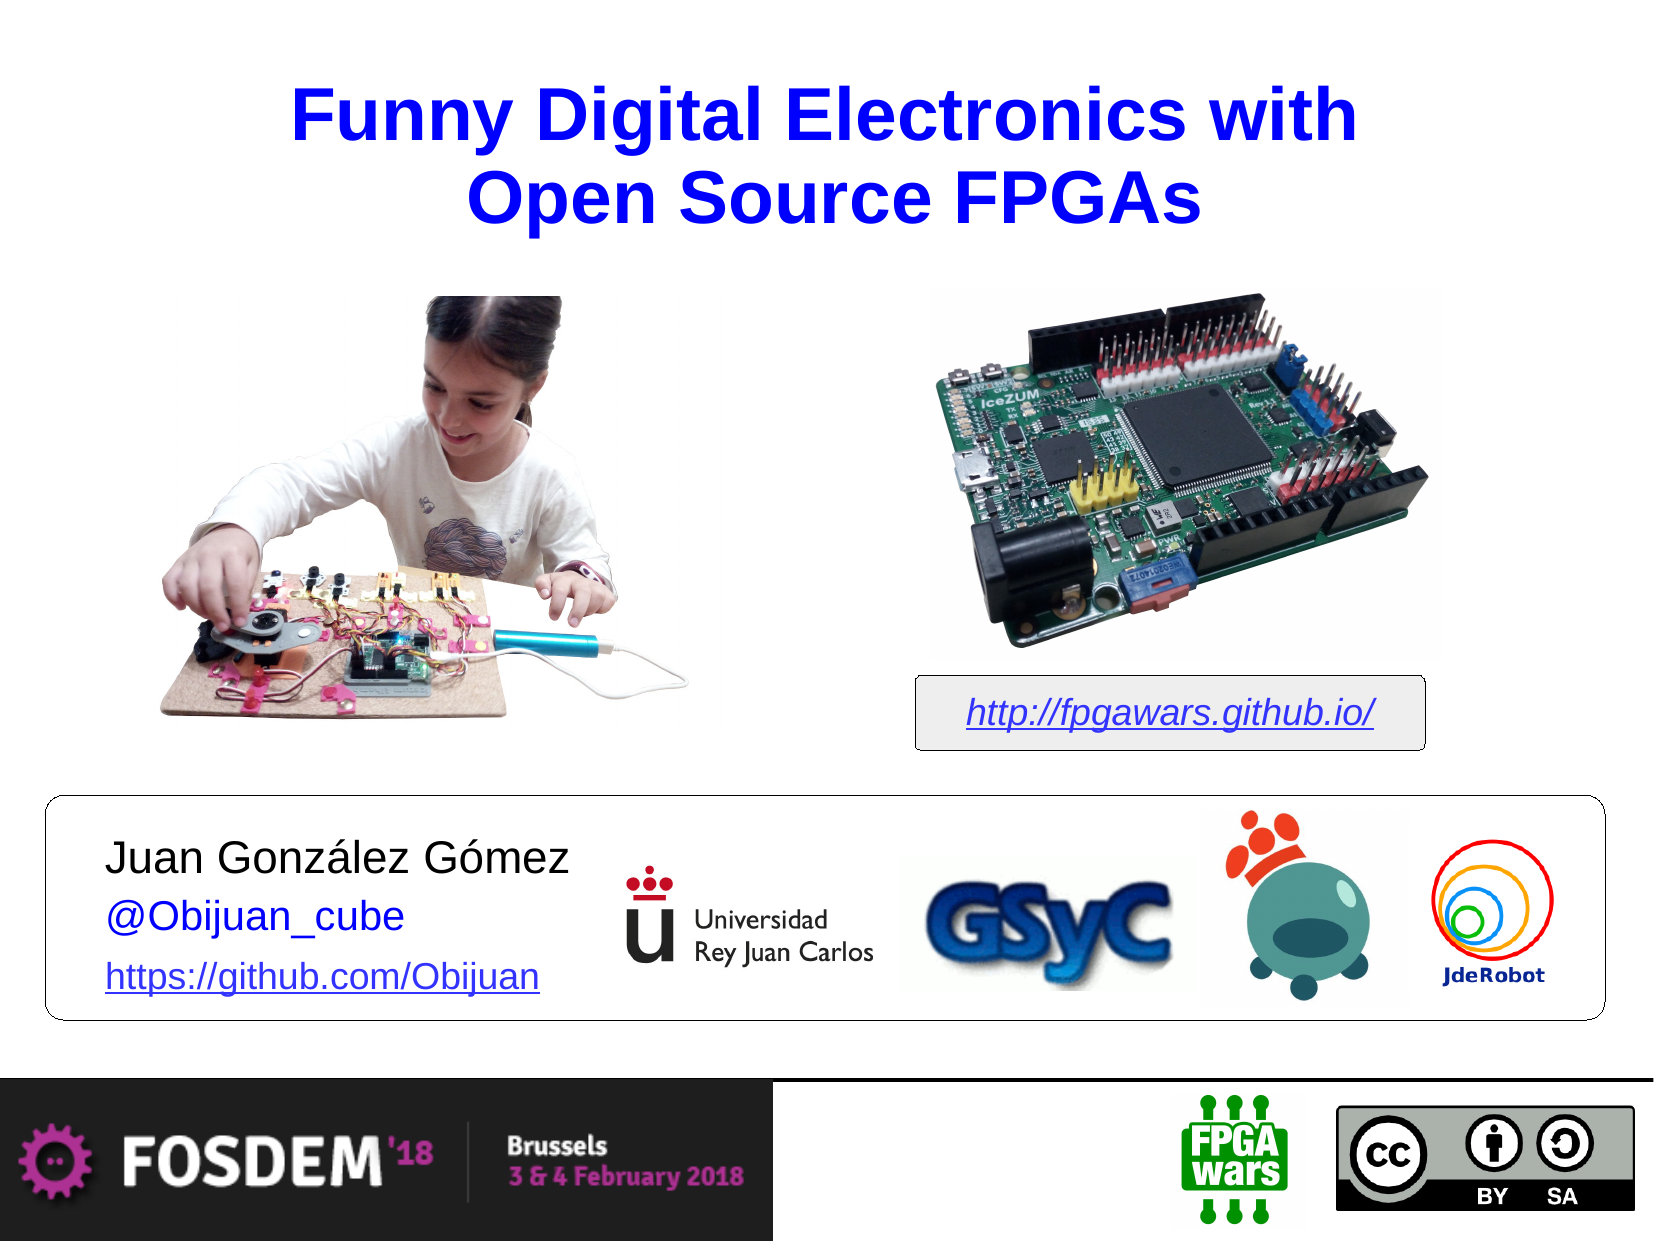

# Funny Digital Electronics with Open Source FPGAs
http://fpgawars.github.io/
Juan González Gómez
@Obijuan_cube
https://github.com/Obijuan